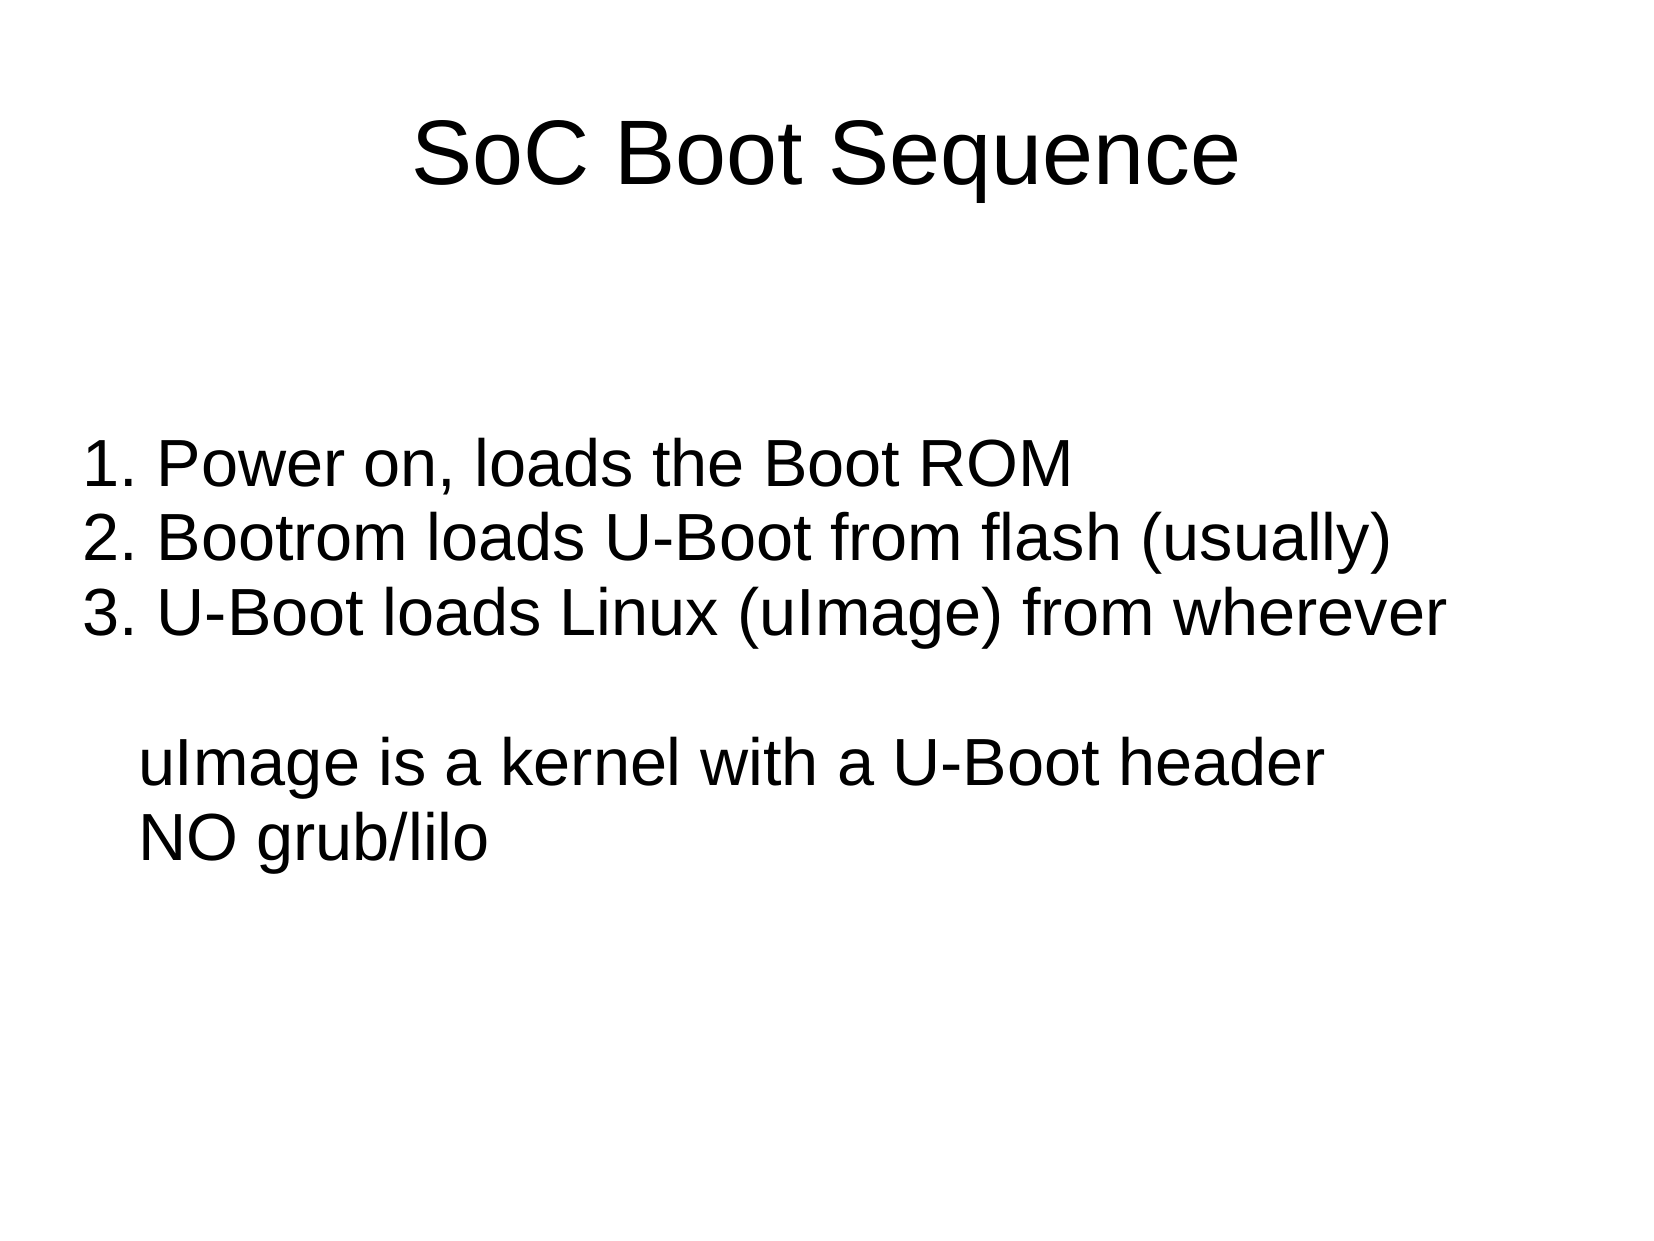

# SoC Boot Sequence
 Power on, loads the Boot ROM
 Bootrom loads U-Boot from flash (usually)
 U-Boot loads Linux (uImage) from wherever
uImage is a kernel with a U-Boot header
NO grub/lilo